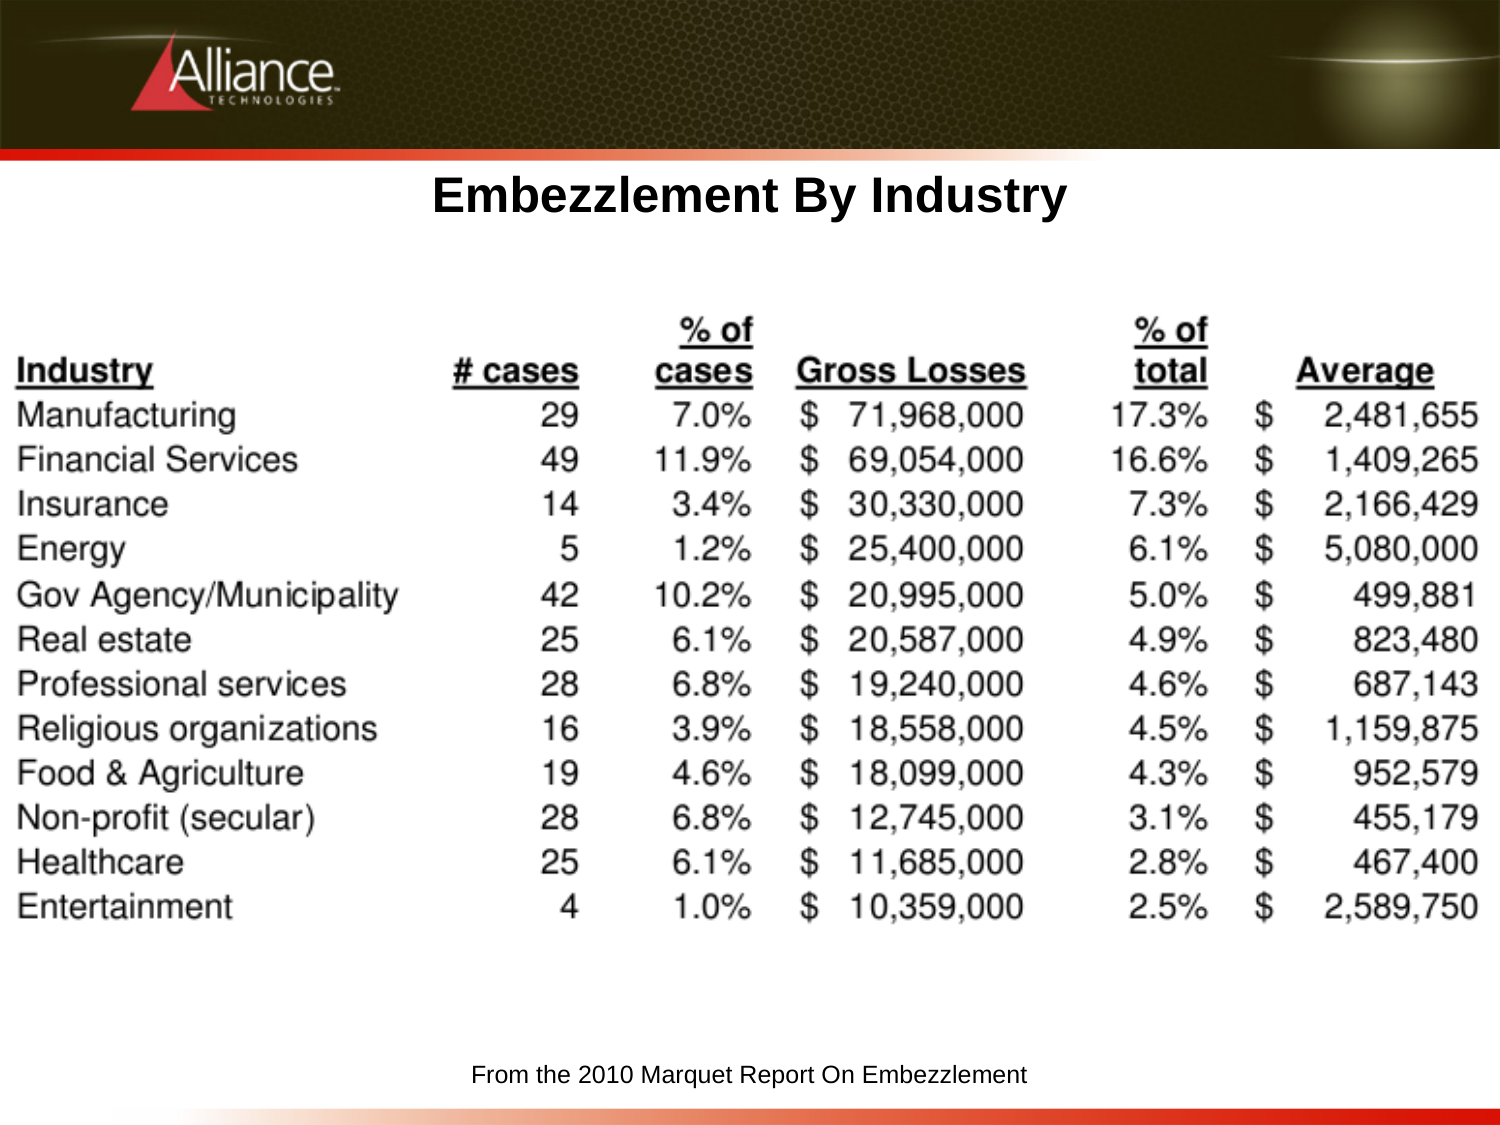

Example: Compromised Site
Example: Compromised Site
Embezzlement By Industry
From the 2010 Marquet Report On Embezzlement